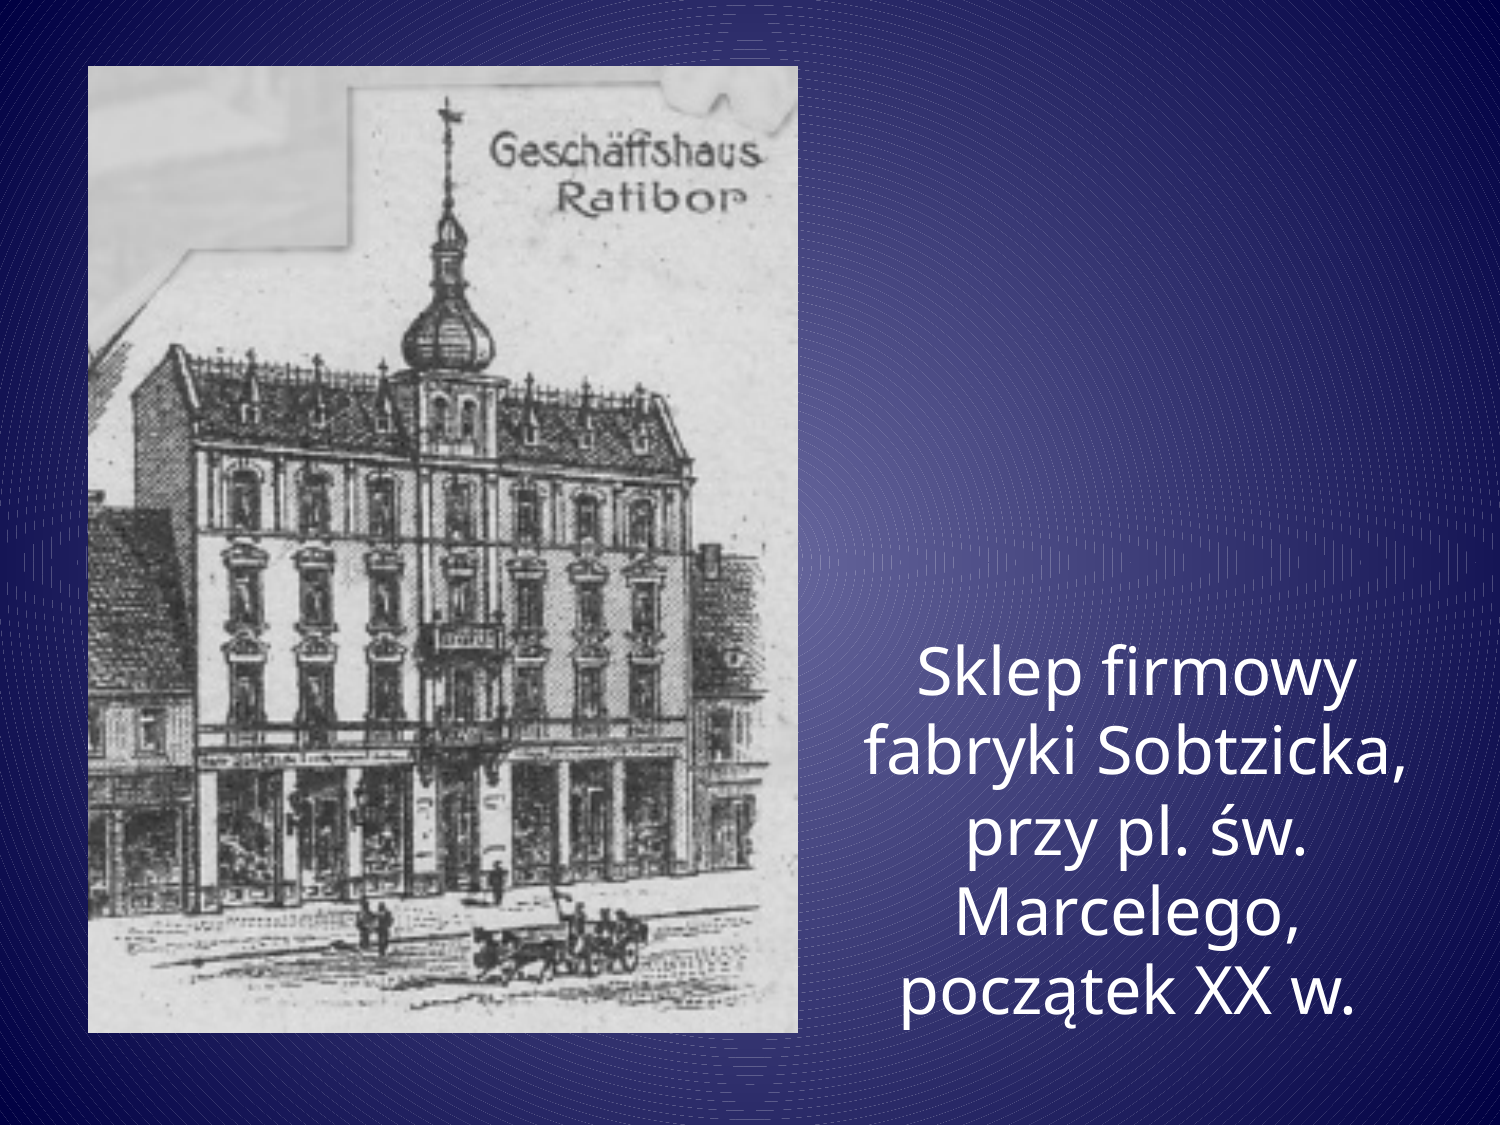

Sklep firmowy fabryki Sobtzicka, przy pl. św. Marcelego,
początek XX w.